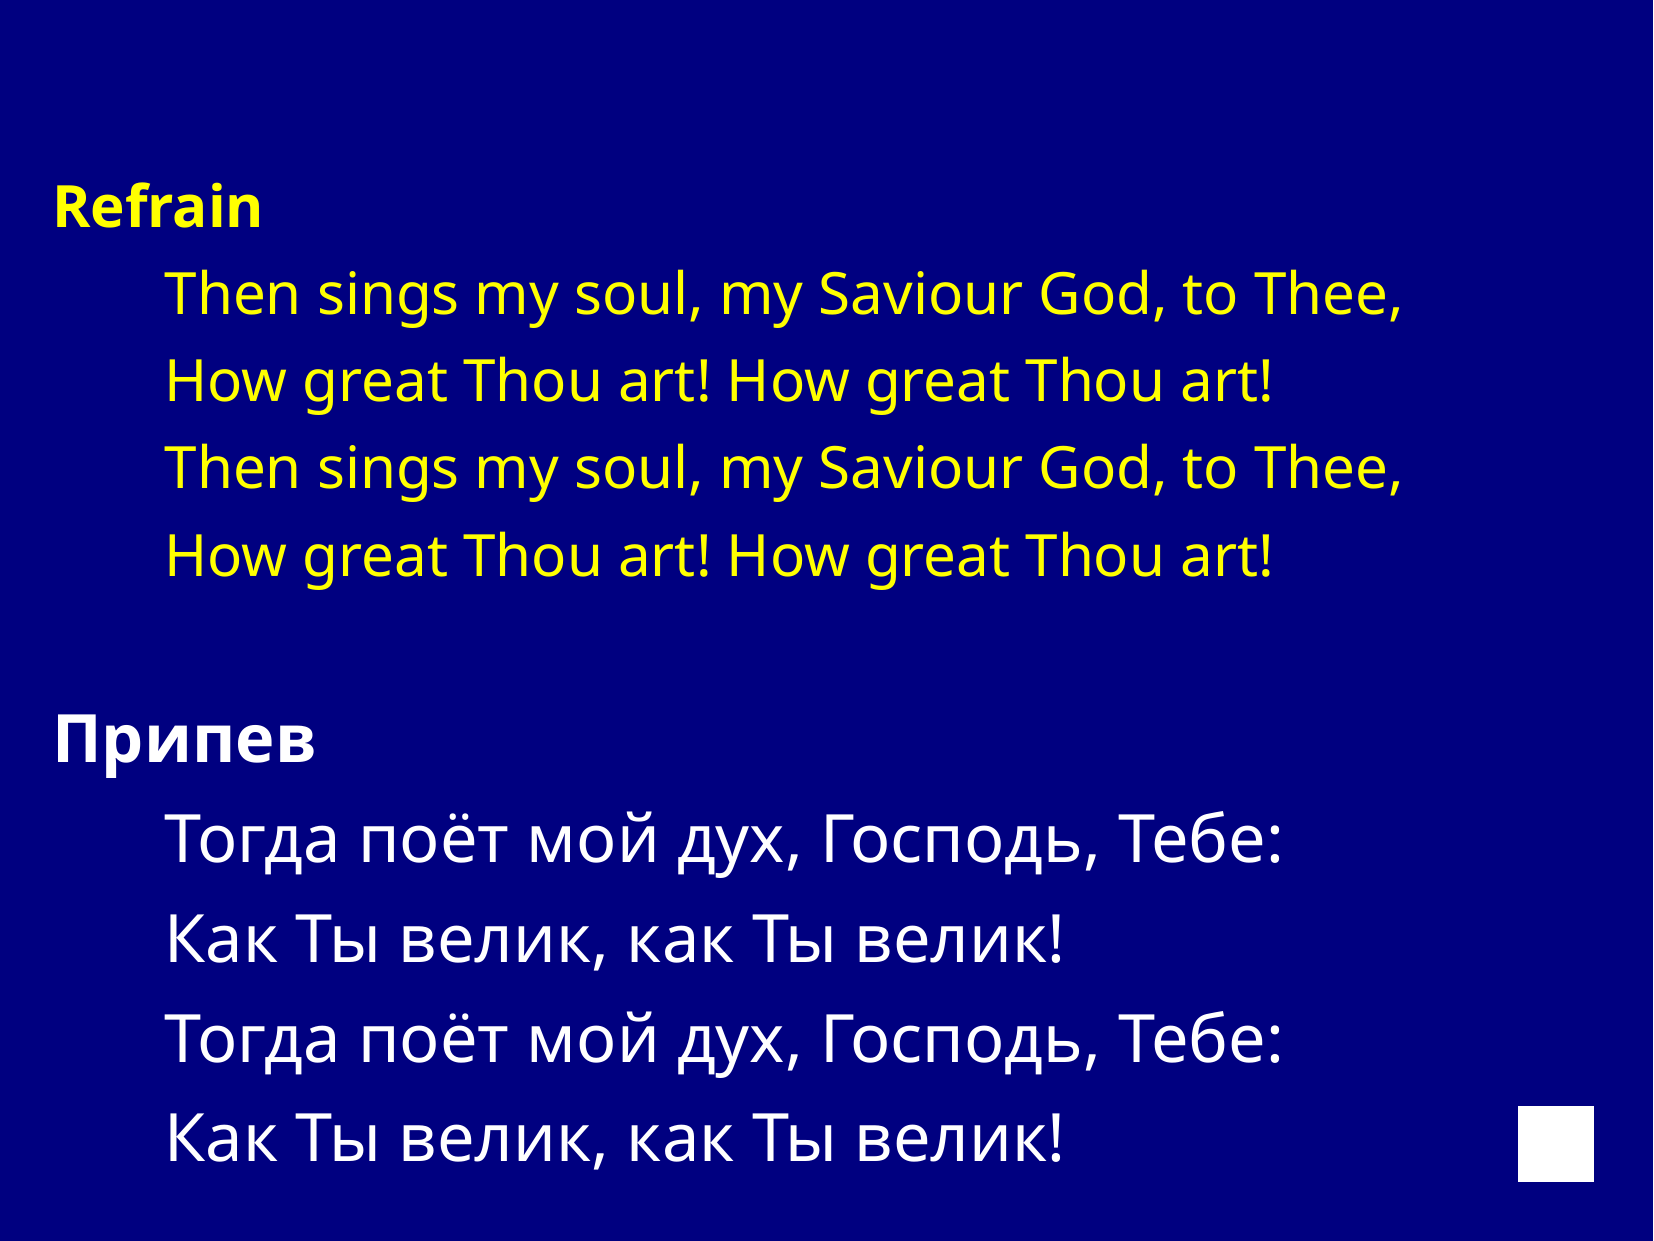

Refrain
	Then sings my soul, my Saviour God, to Thee,
	How great Thou art! How great Thou art!
	Then sings my soul, my Saviour God, to Thee,
	How great Thou art! How great Thou art!
Припев
	Тогда поёт мой дух, Господь, Тебе:
	Как Ты велик, как Ты велик!
	Тогда поёт мой дух, Господь, Тебе:
	Как Ты велик, как Ты велик!